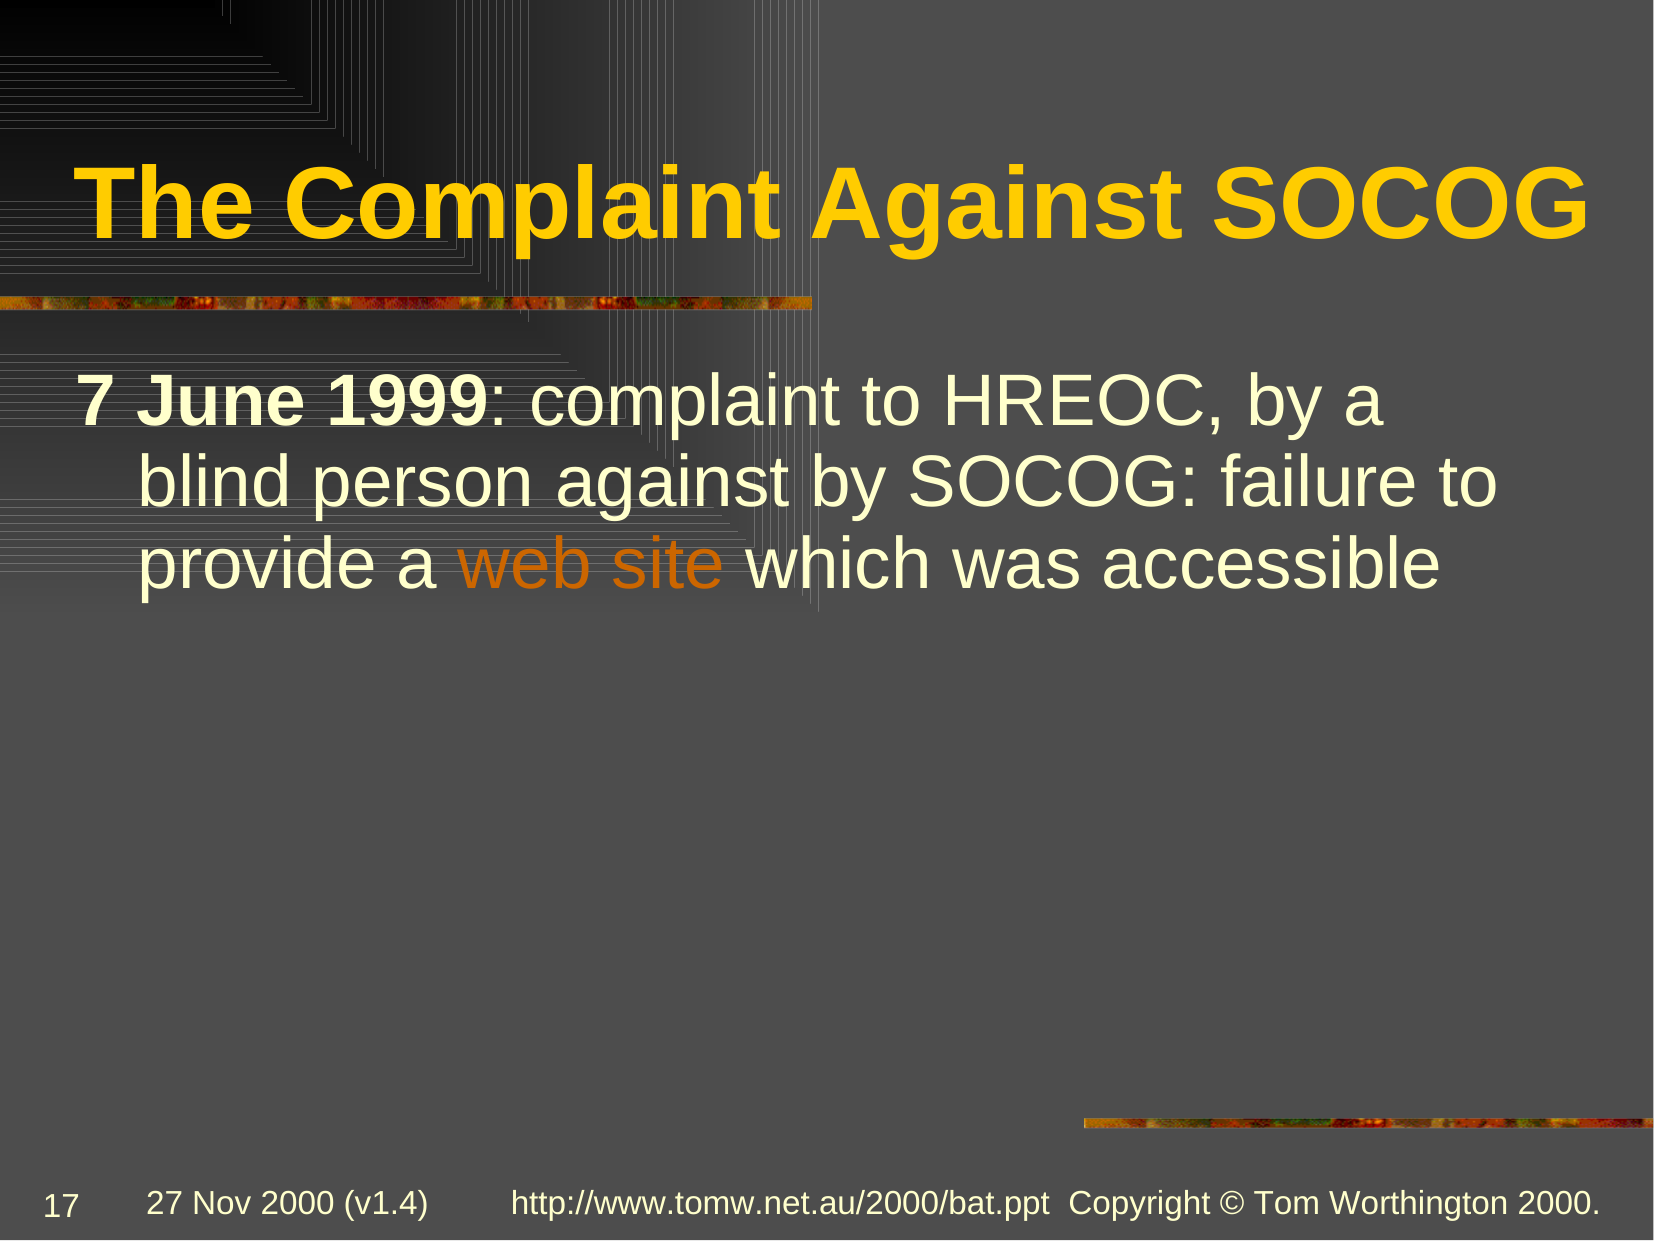

# The Complaint Against SOCOG
7 June 1999: complaint to HREOC, by a blind person against by SOCOG: failure to provide a web site which was accessible
27 Nov 2000 (v1.4)
http://www.tomw.net.au/2000/bat.ppt Copyright © Tom Worthington 2000.
17